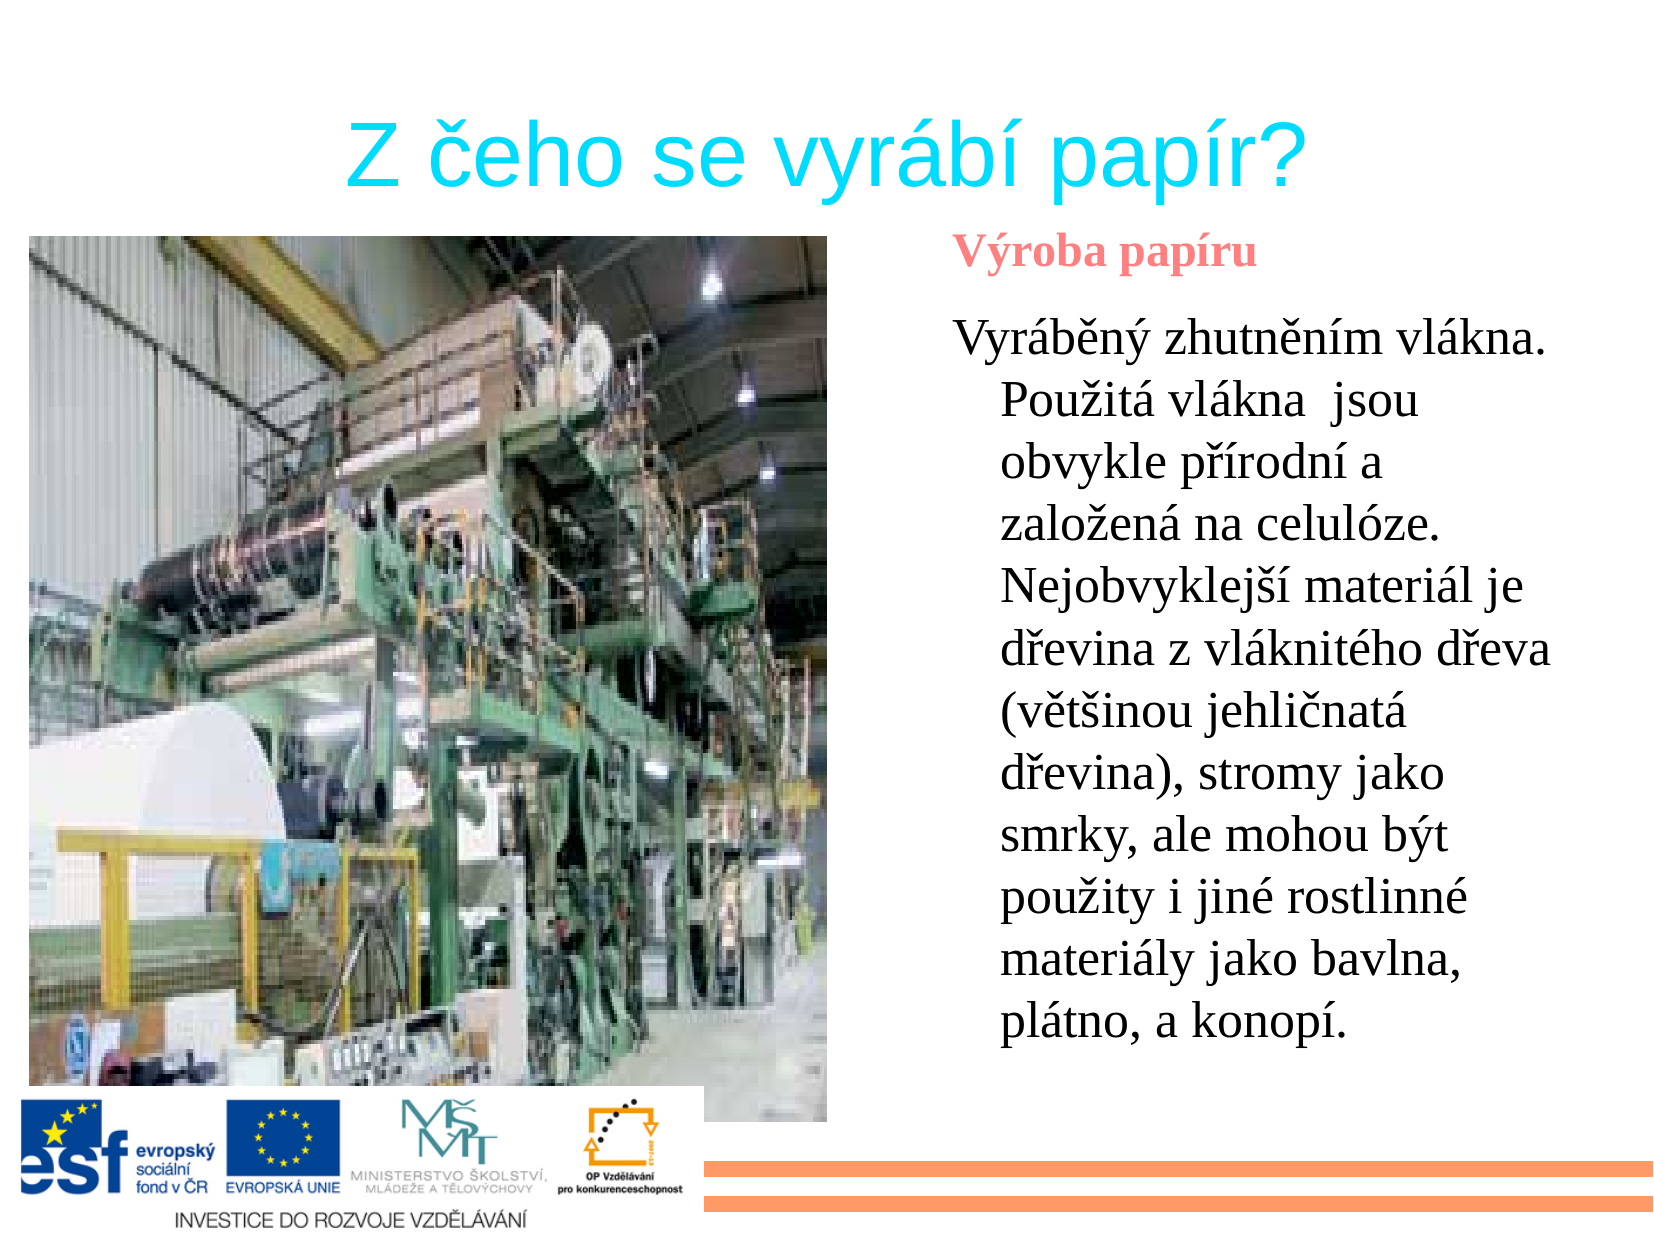

# Z čeho se vyrábí papír?
Výroba papíru
Vyráběný zhutněním vlákna. Použitá vlákna jsou obvykle přírodní a založená na celulóze. Nejobvyklejší materiál je dřevina z vláknitého dřeva (většinou jehličnatá dřevina), stromy jako smrky, ale mohou být použity i jiné rostlinné materiály jako bavlna, plátno, a konopí.